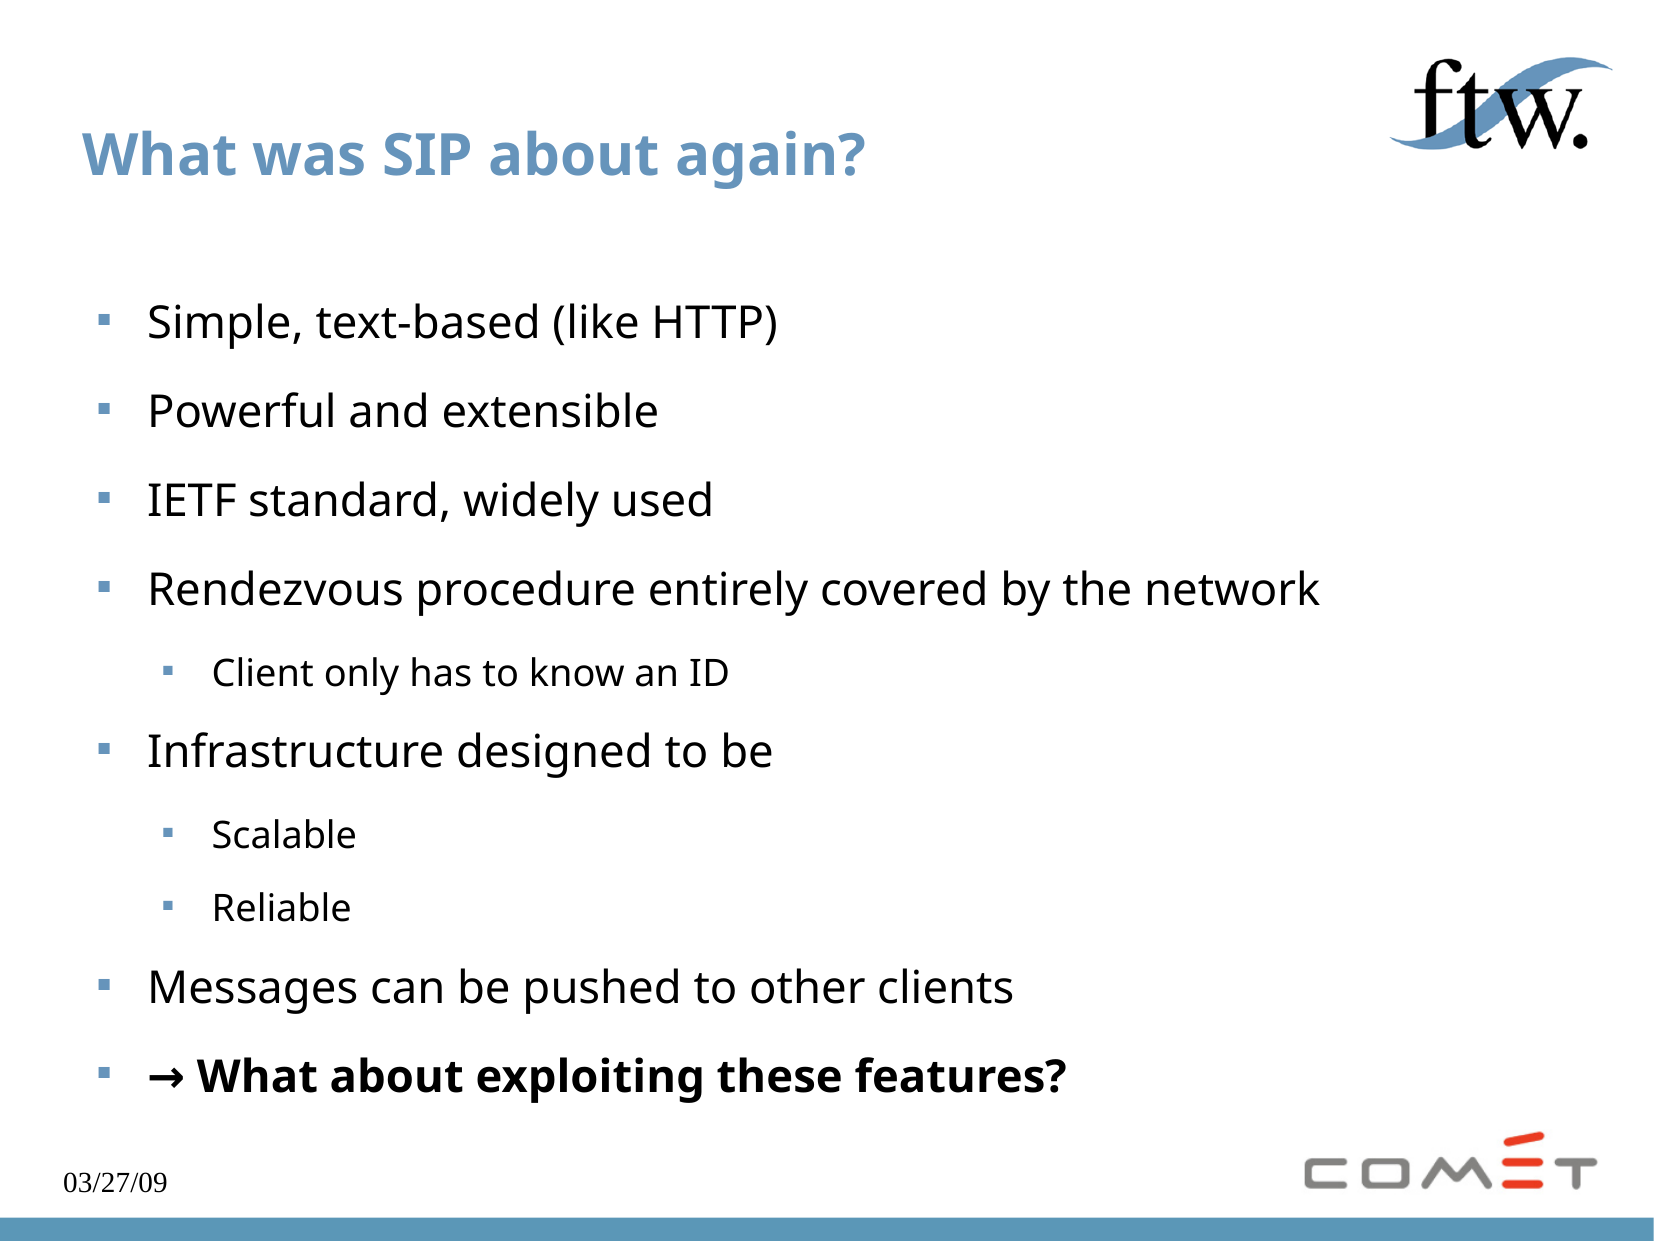

# What was SIP about again?
Simple, text-based (like HTTP)
Powerful and extensible
IETF standard, widely used
Rendezvous procedure entirely covered by the network
Client only has to know an ID
Infrastructure designed to be
Scalable
Reliable
Messages can be pushed to other clients
→ What about exploiting these features?